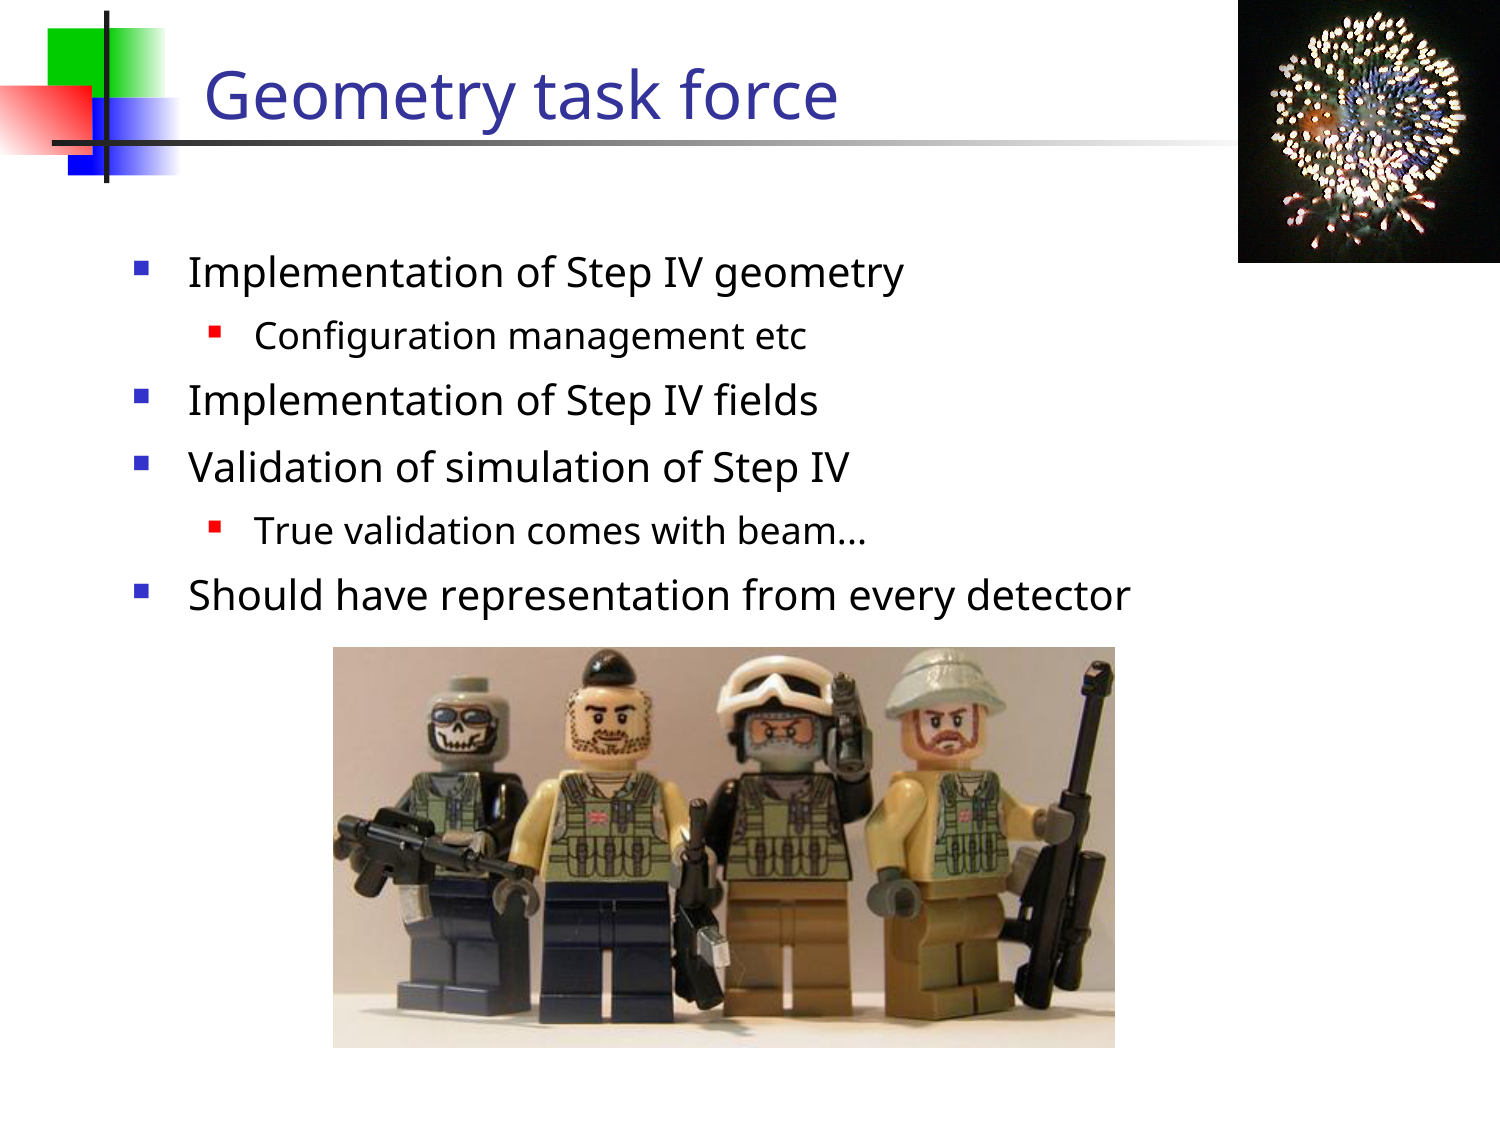

# Geometry task force
Implementation of Step IV geometry
Configuration management etc
Implementation of Step IV fields
Validation of simulation of Step IV
True validation comes with beam...
Should have representation from every detector